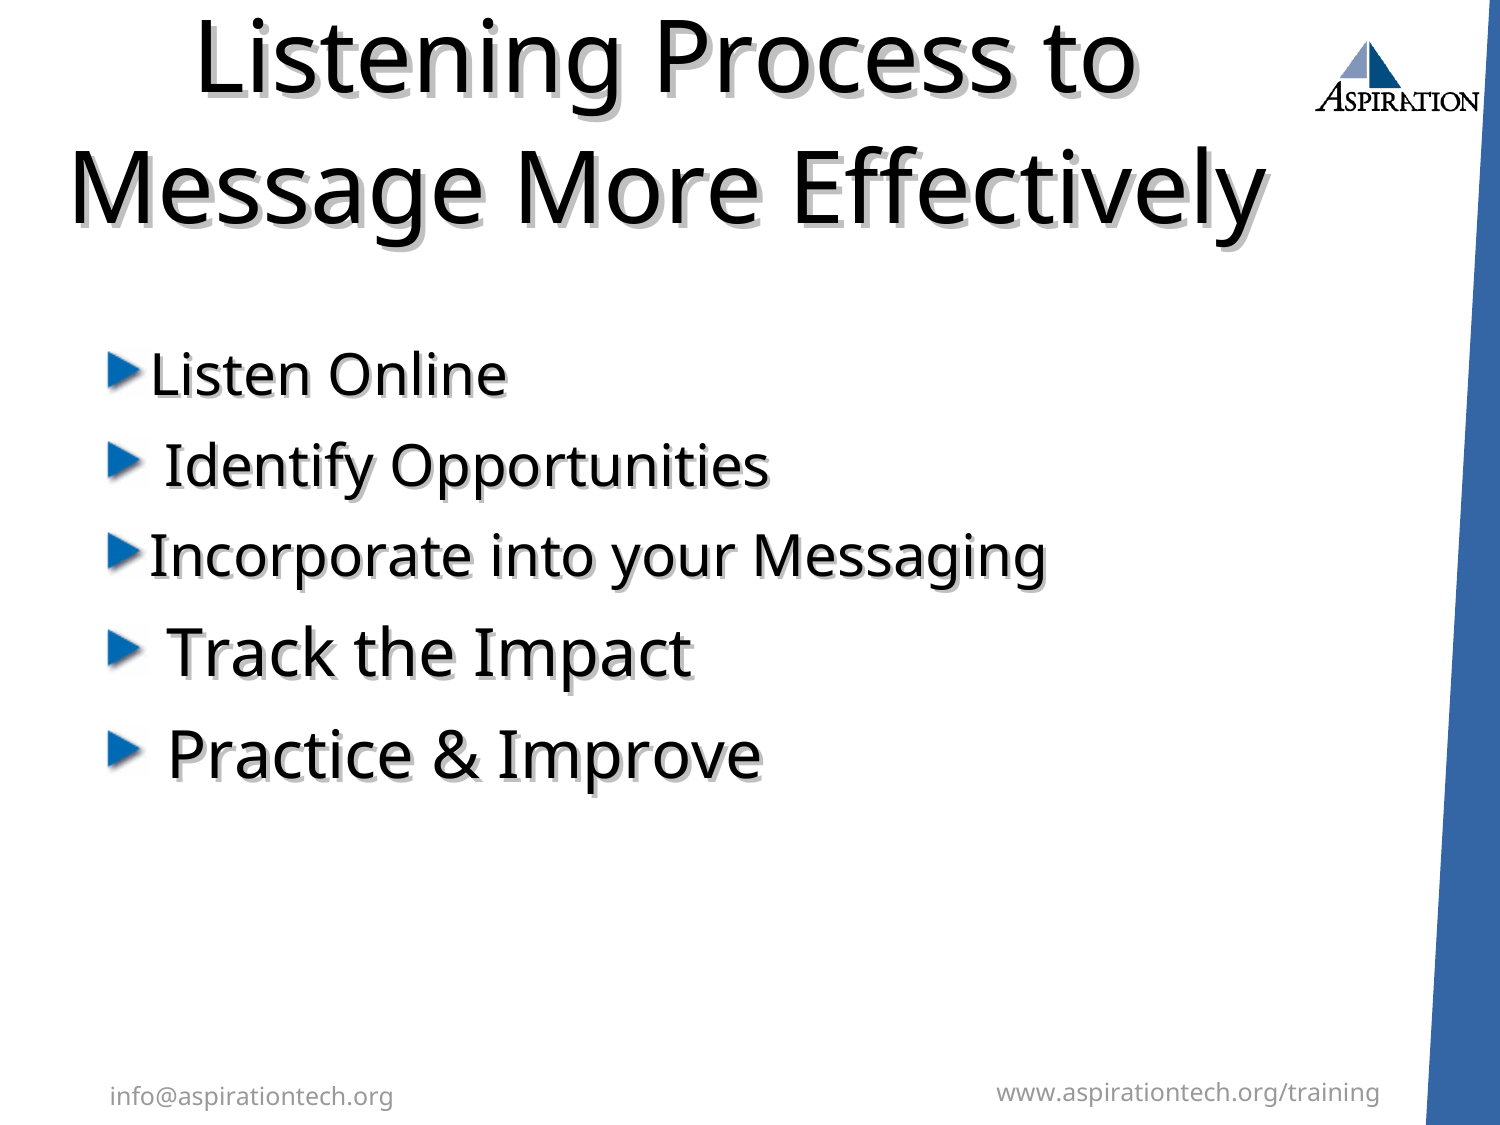

# Listening Process to Message More Effectively
Listen Online
 Identify Opportunities
Incorporate into your Messaging
 Track the Impact
 Practice & Improve